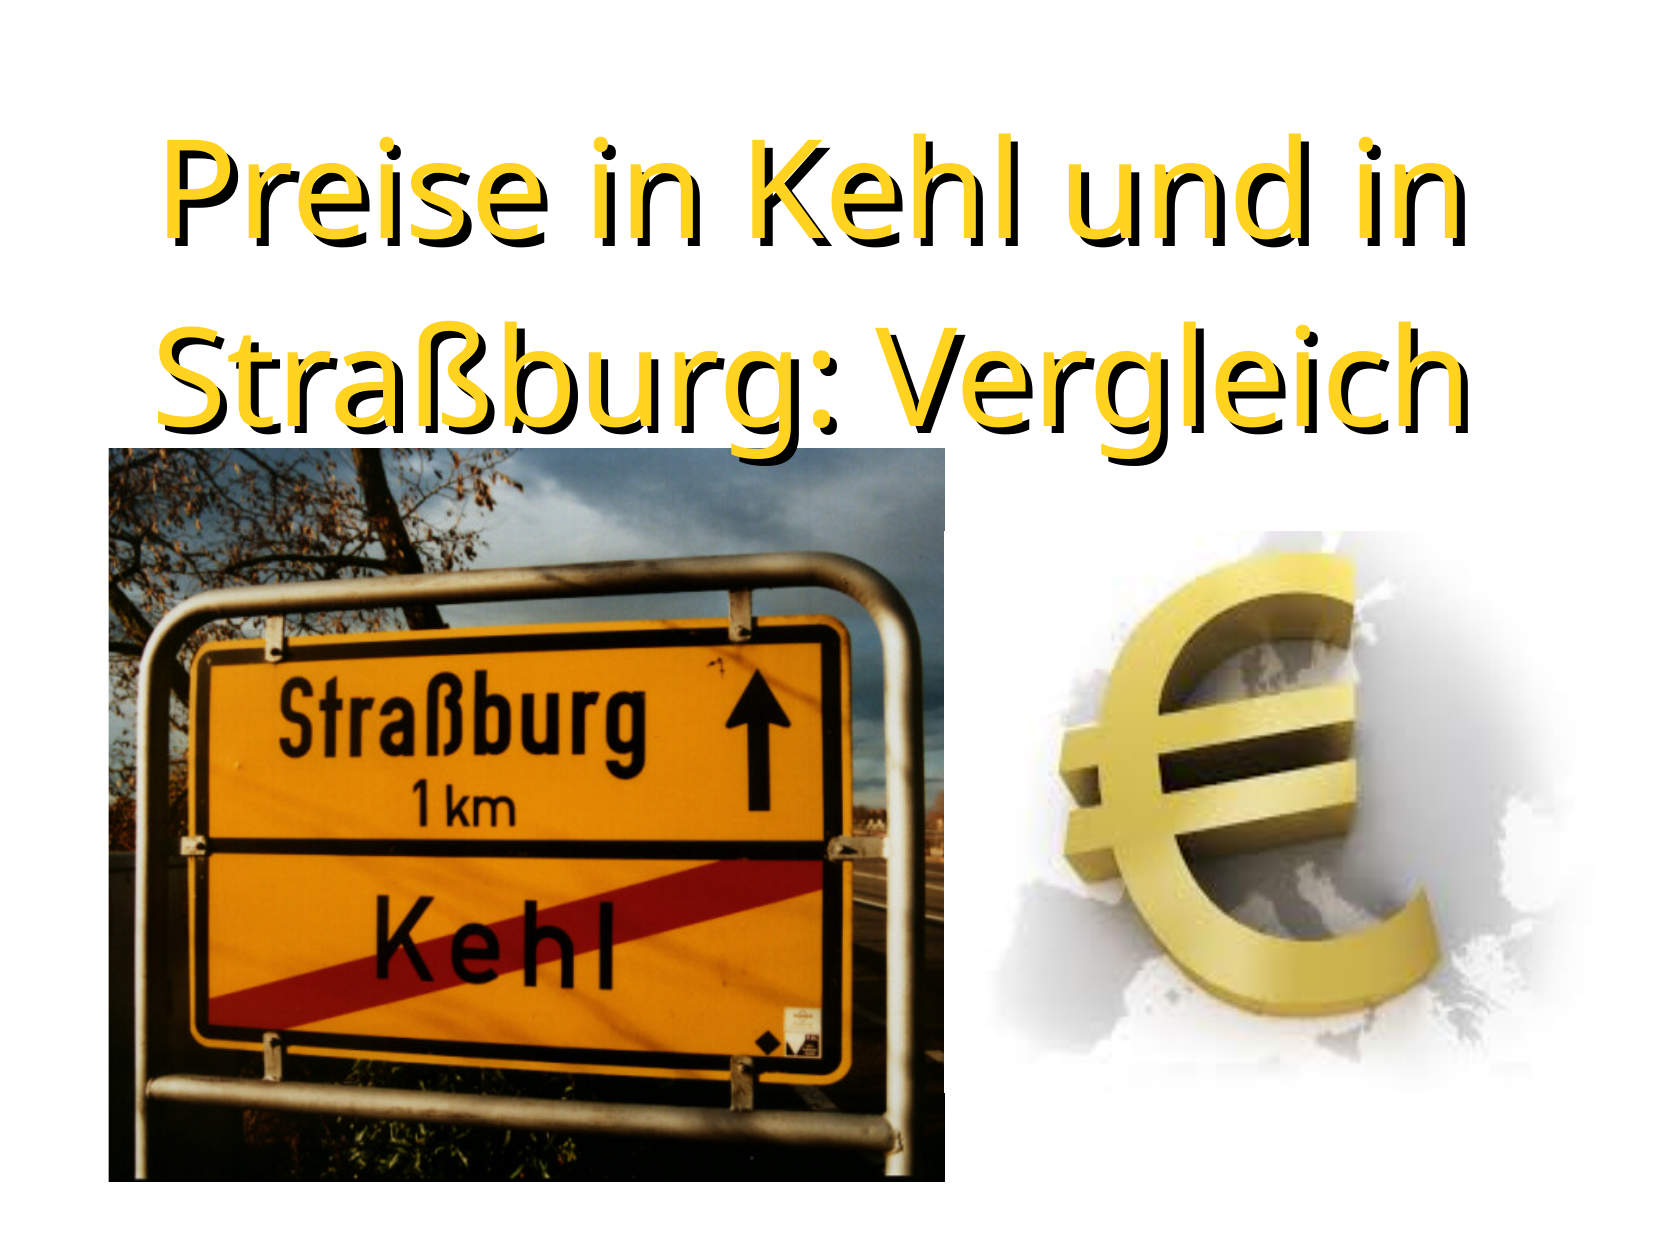

# Preise in Kehl und in Straßburg: Vergleich